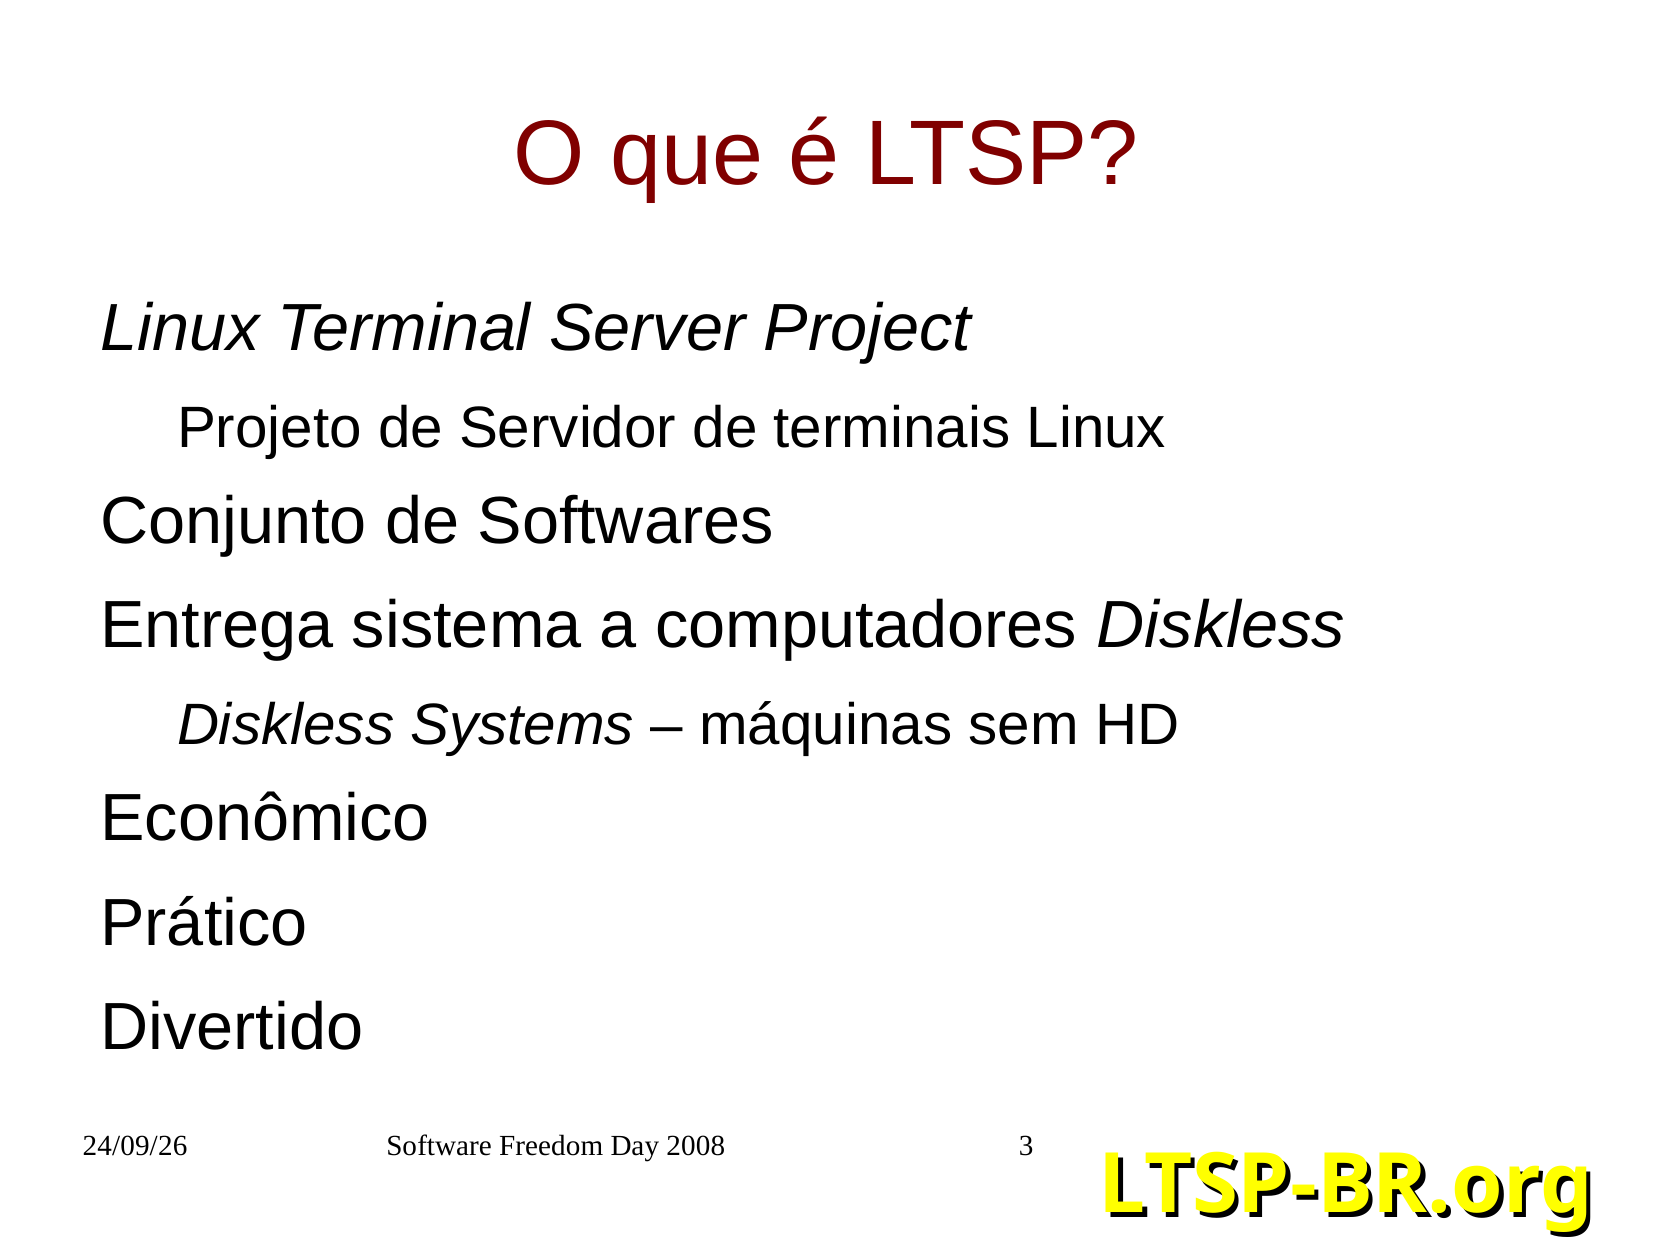

# O que é LTSP?
Linux Terminal Server Project
Projeto de Servidor de terminais Linux
Conjunto de Softwares
Entrega sistema a computadores Diskless
Diskless Systems – máquinas sem HD
Econômico
Prático
Divertido
Software Freedom Day 2008
3